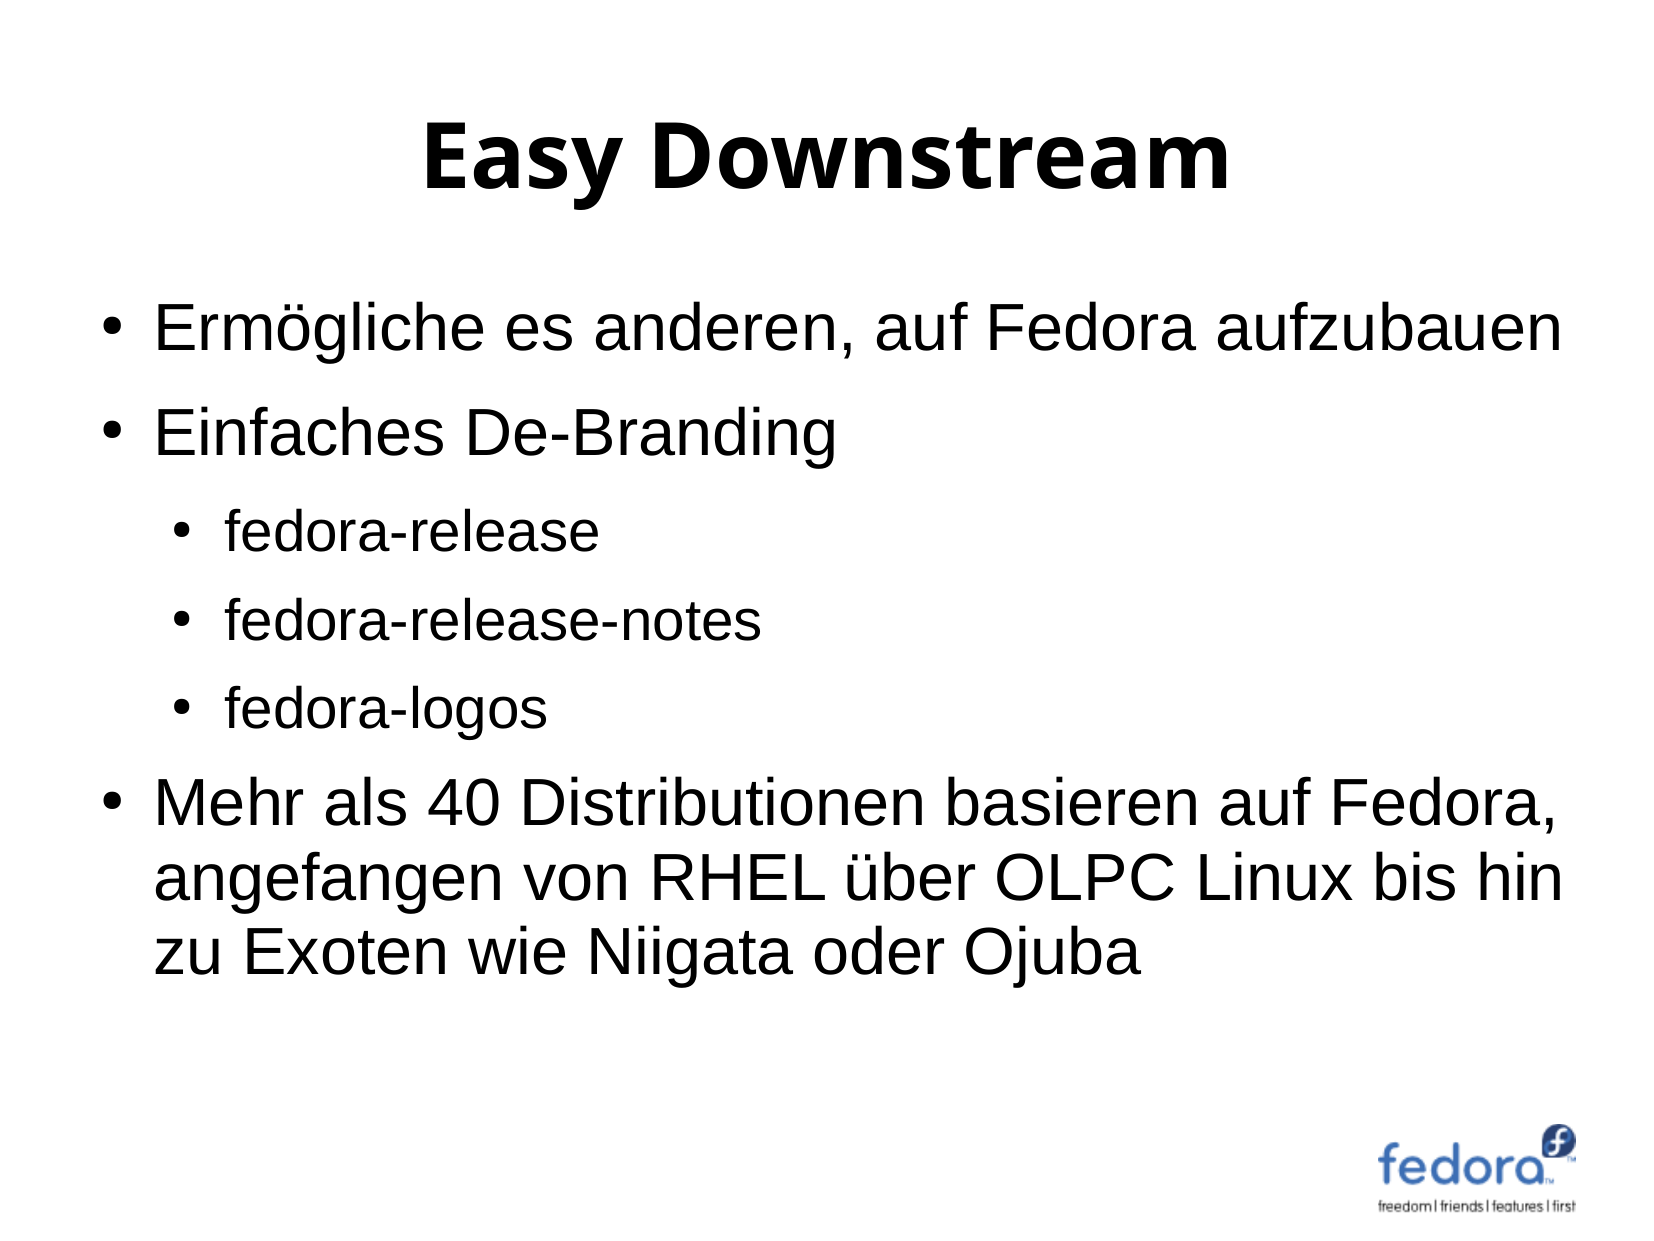

# Easy Downstream
Ermögliche es anderen, auf Fedora aufzubauen
Einfaches De-Branding
fedora-release
fedora-release-notes
fedora-logos
Mehr als 40 Distributionen basieren auf Fedora, angefangen von RHEL über OLPC Linux bis hin zu Exoten wie Niigata oder Ojuba